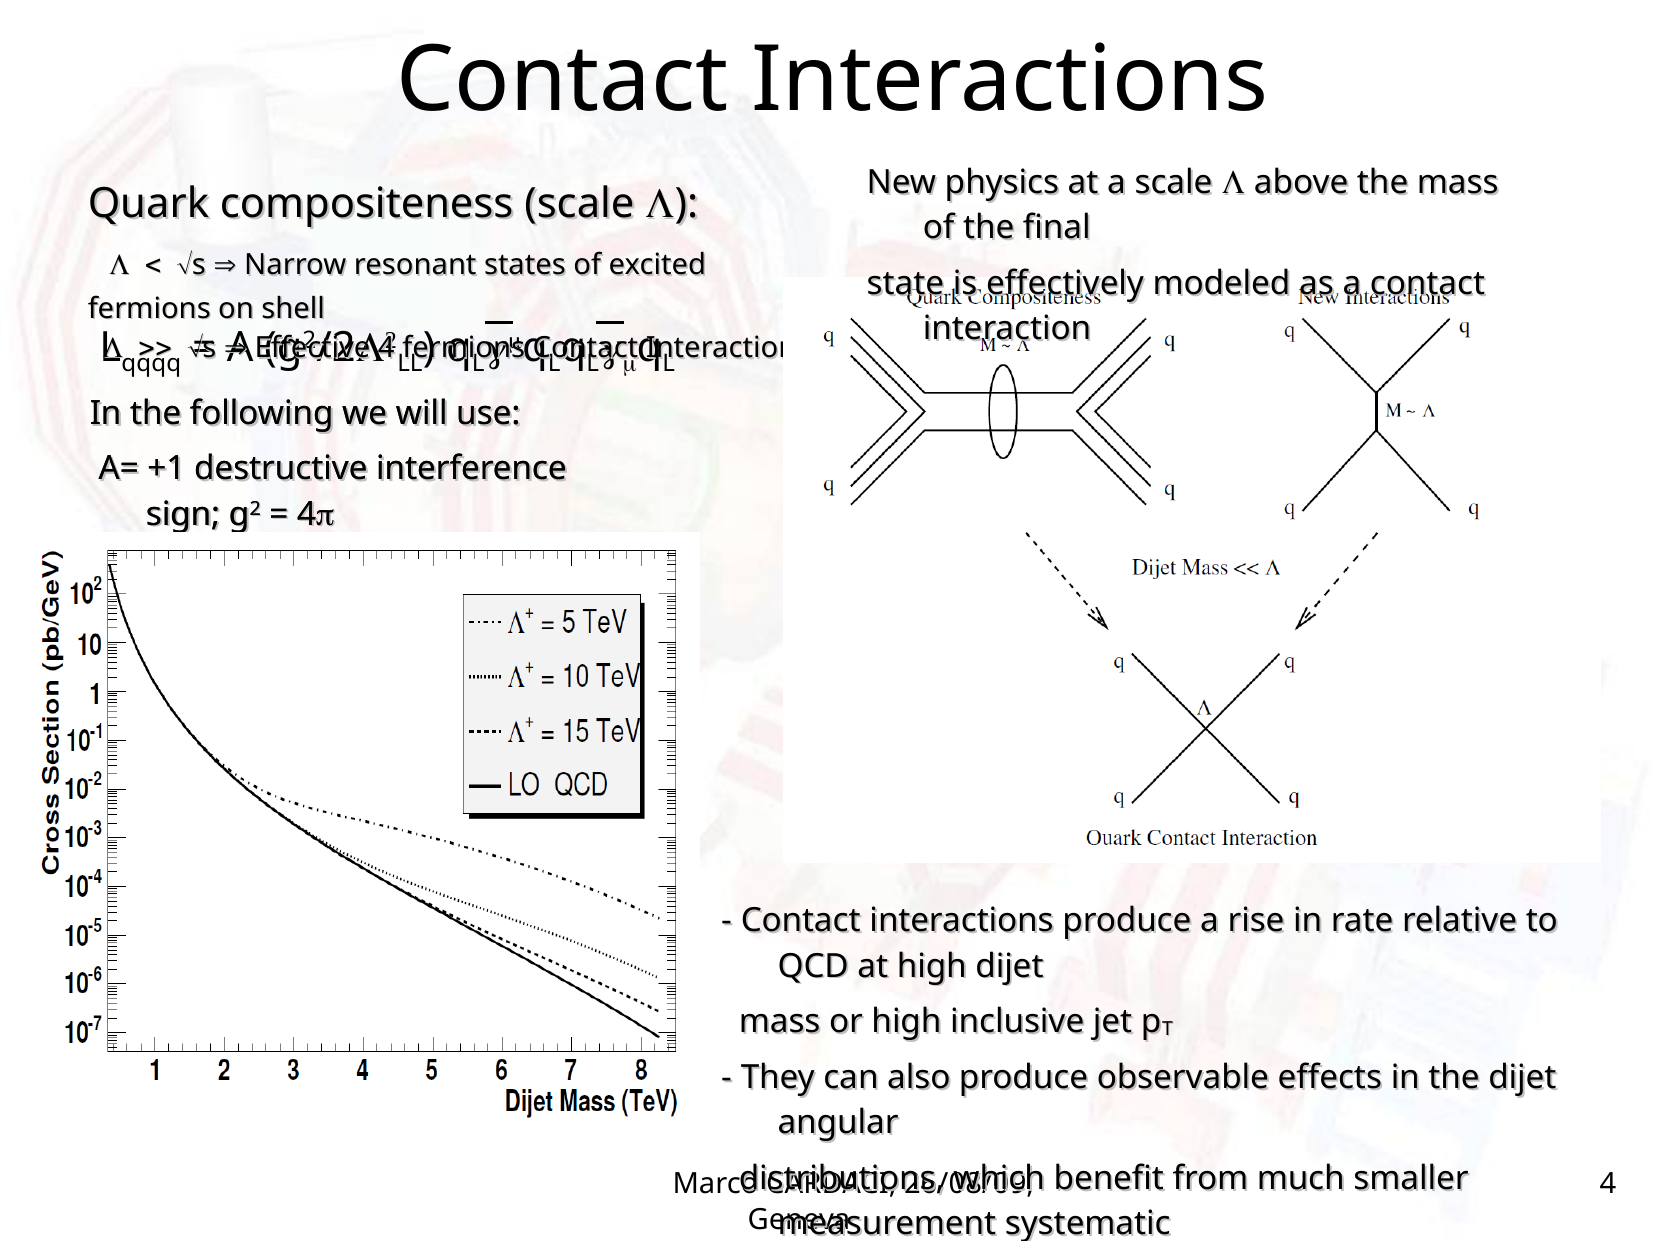

# Contact Interactions
New physics at a scale  above the mass of the final
state is effectively modeled as a contact interaction
Quark compositeness (scale ):
  < s  Narrow resonant states of excited fermions on shell
  >> s  Effective 4 fermions Contact Interaction:
Lqqqq = A (g2/2LL) qLqLqLqL
In the following we will use:
 A= +1 destructive interference sign; g2 = 4
In the following we will use:
 A= +1 destructive interference sign; g2 = 4
- Contact interactions produce a rise in rate relative to QCD at high dijet
 mass or high inclusive jet pT
- They can also produce observable effects in the dijet angular
 distributions, which benefit from much smaller measurement systematic
 uncertainties
Marco CARDACI, 26/08/09, Geneva
4